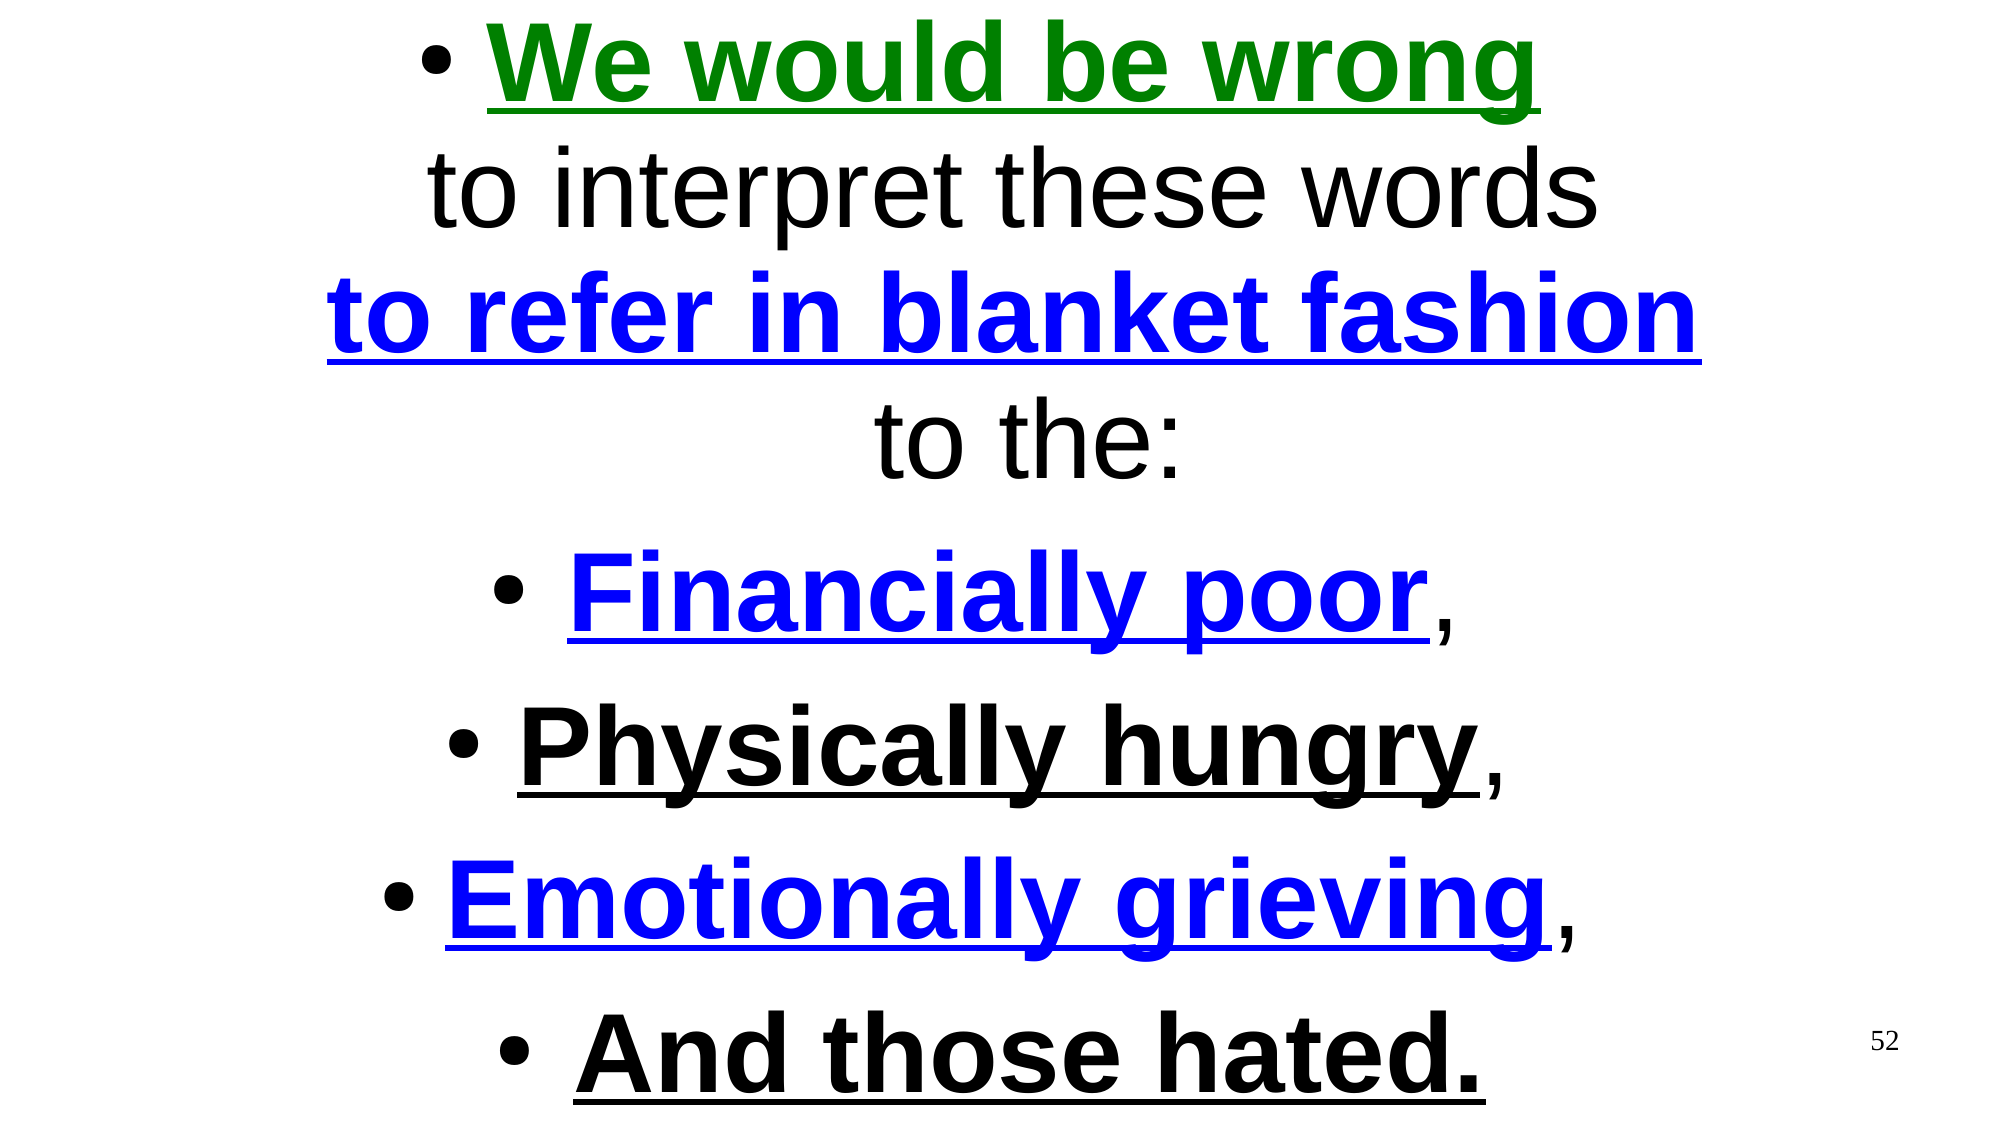

# We would be wrong to interpret these words to refer in blanket fashion to the:
Financially poor,
Physically hungry,
Emotionally grieving,
And those hated.
52